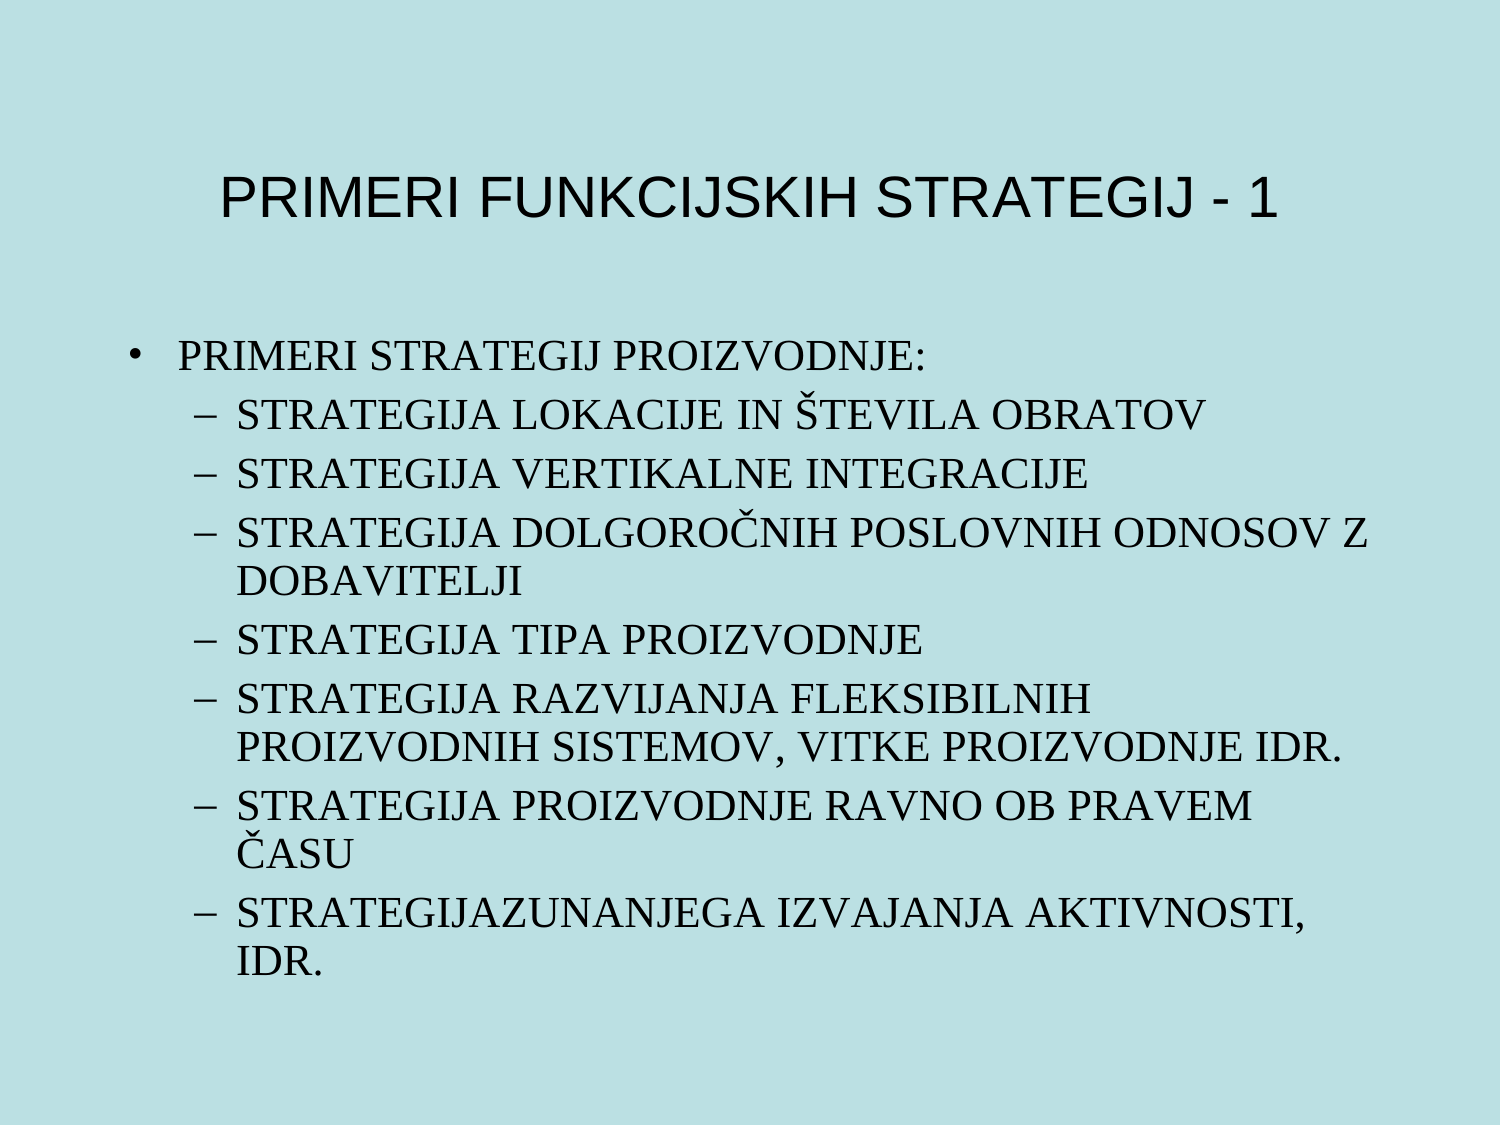

PRIMERI FUNKCIJSKIH STRATEGIJ - 1
PRIMERI STRATEGIJ PROIZVODNJE:
STRATEGIJA LOKACIJE IN ŠTEVILA OBRATOV
STRATEGIJA VERTIKALNE INTEGRACIJE
STRATEGIJA DOLGOROČNIH POSLOVNIH ODNOSOV Z DOBAVITELJI
STRATEGIJA TIPA PROIZVODNJE
STRATEGIJA RAZVIJANJA FLEKSIBILNIH PROIZVODNIH SISTEMOV, VITKE PROIZVODNJE IDR.
STRATEGIJA PROIZVODNJE RAVNO OB PRAVEM ČASU
STRATEGIJAZUNANJEGA IZVAJANJA AKTIVNOSTI, IDR.